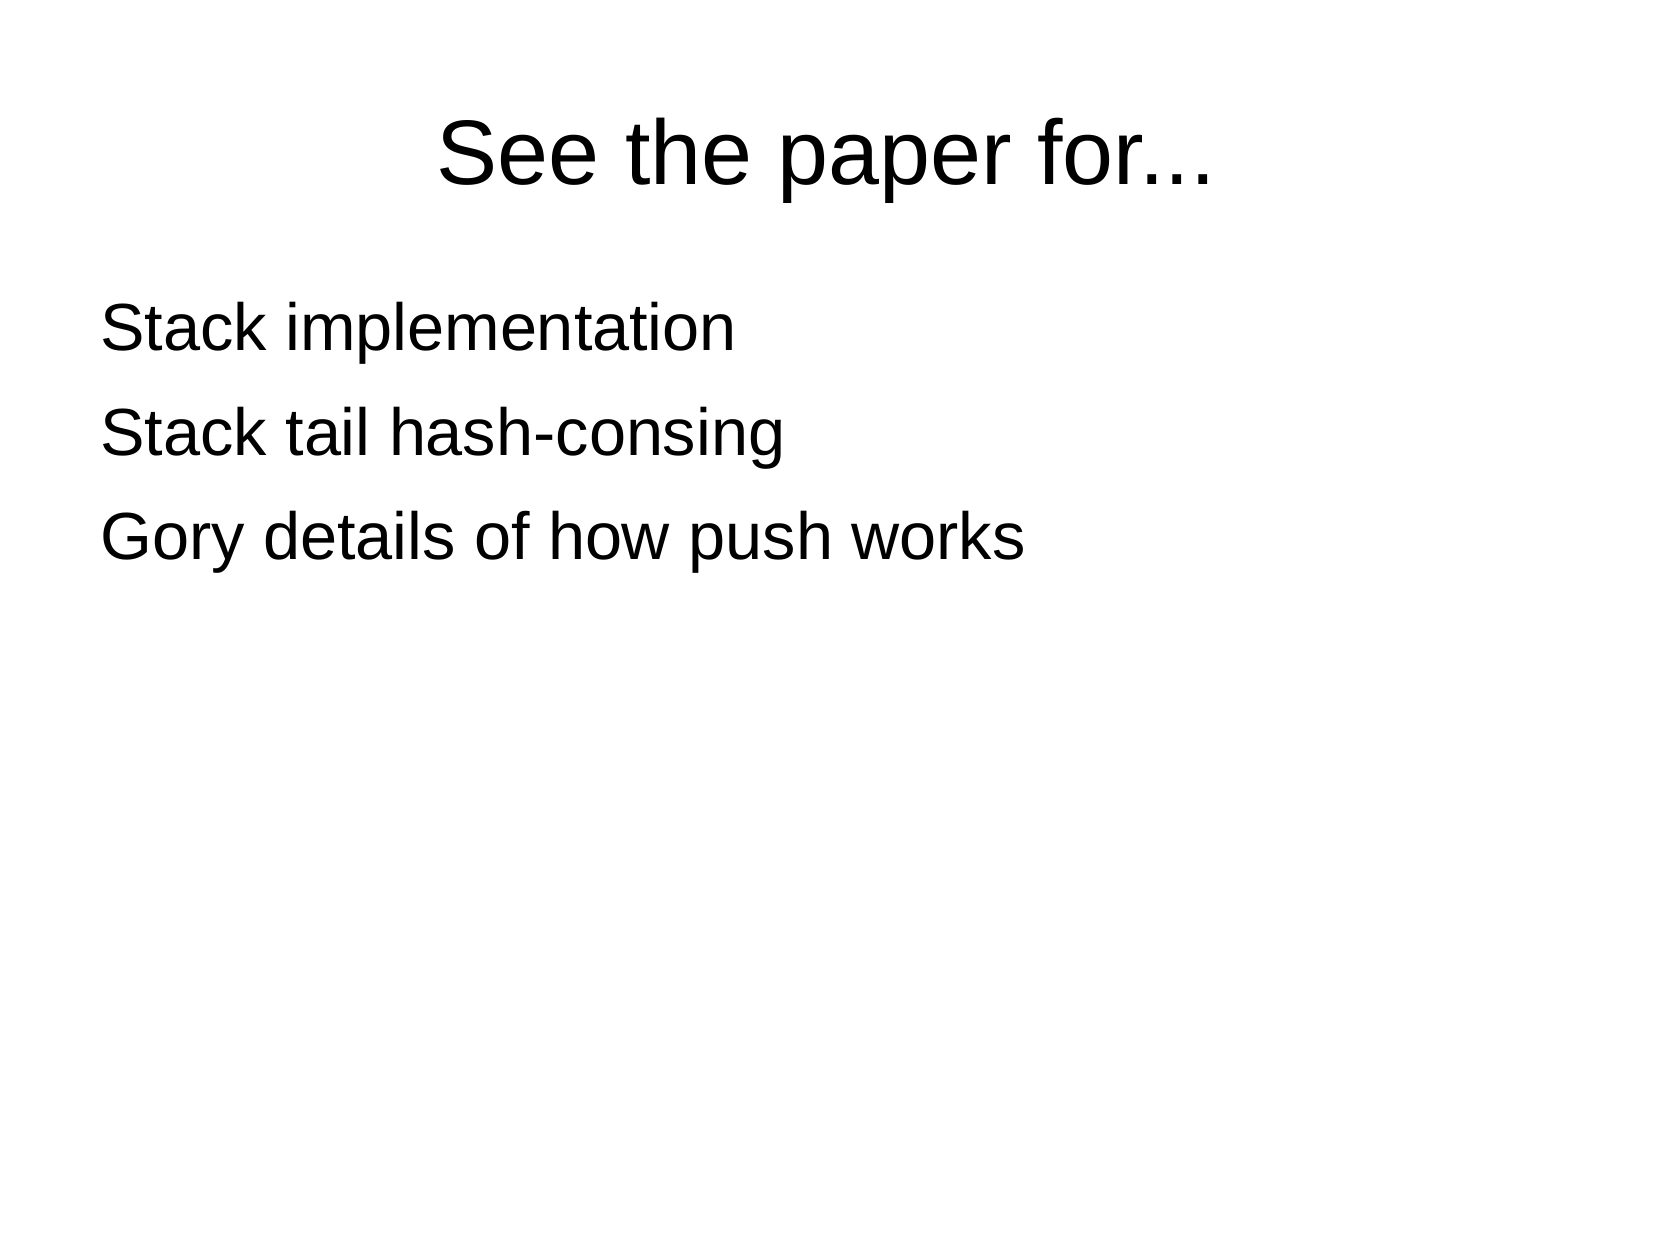

# See the paper for...
Stack implementation
Stack tail hash-consing
Gory details of how push works